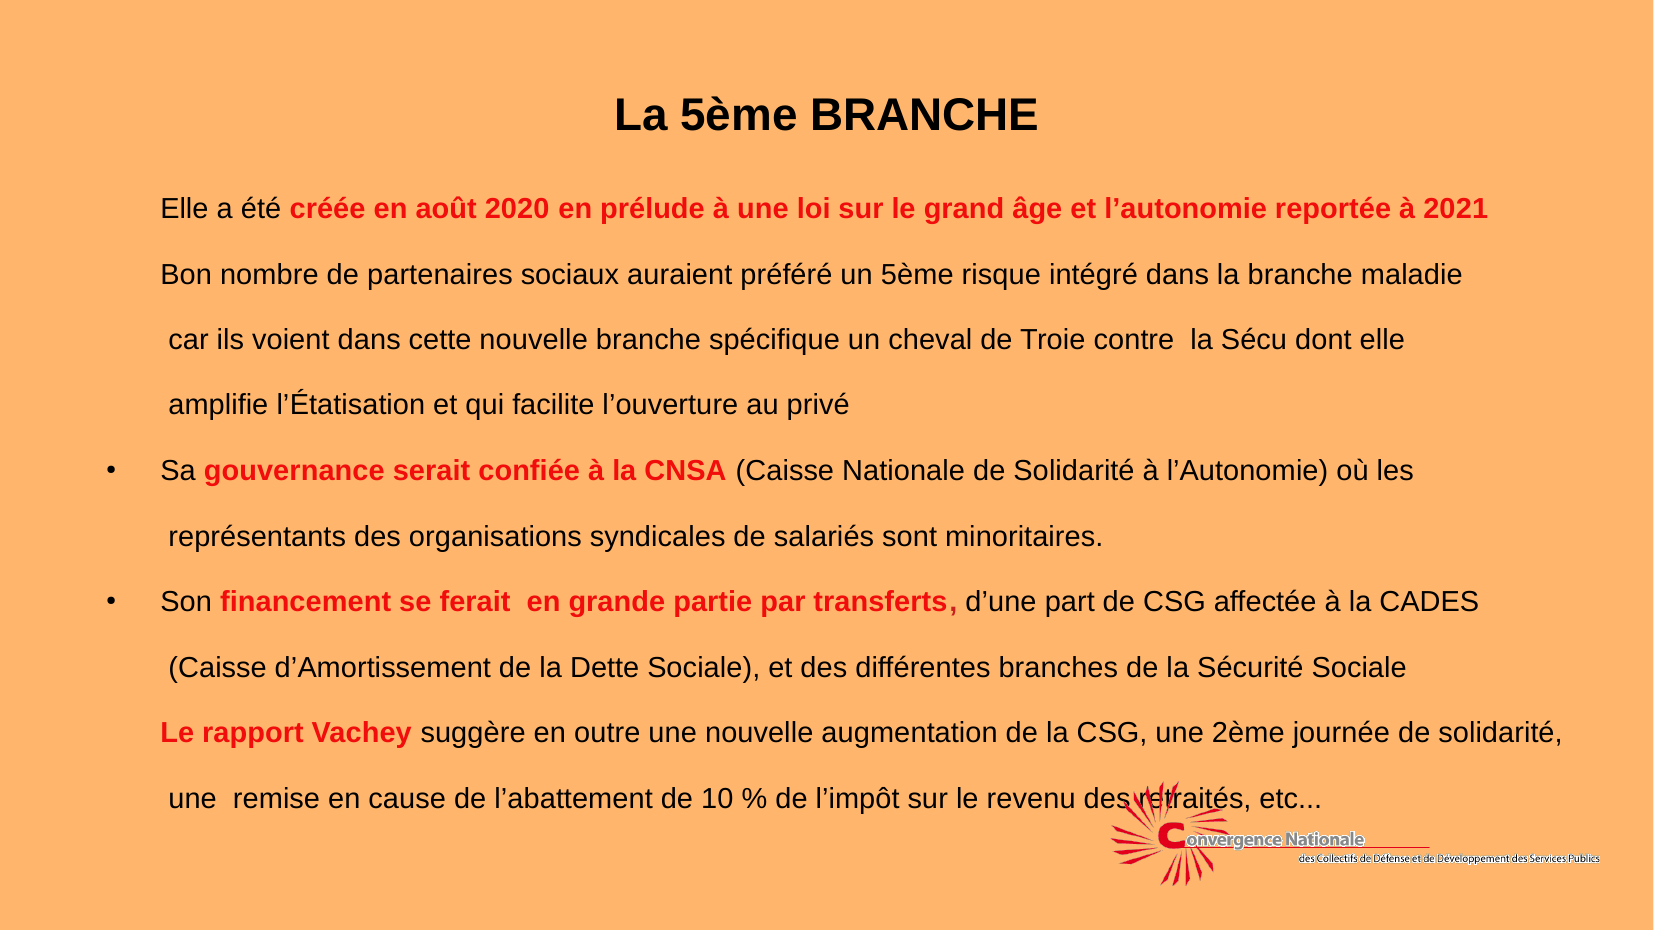

# La 5ème BRANCHE
Elle a été créée en août 2020 en prélude à une loi sur le grand âge et l’autonomie reportée à 2021
Bon nombre de partenaires sociaux auraient préféré un 5ème risque intégré dans la branche maladie
 car ils voient dans cette nouvelle branche spécifique un cheval de Troie contre la Sécu dont elle
 amplifie l’Étatisation et qui facilite l’ouverture au privé
Sa gouvernance serait confiée à la CNSA (Caisse Nationale de Solidarité à l’Autonomie) où les
 représentants des organisations syndicales de salariés sont minoritaires.
Son financement se ferait en grande partie par transferts, d’une part de CSG affectée à la CADES
 (Caisse d’Amortissement de la Dette Sociale), et des différentes branches de la Sécurité Sociale
Le rapport Vachey suggère en outre une nouvelle augmentation de la CSG, une 2ème journée de solidarité,
 une remise en cause de l’abattement de 10 % de l’impôt sur le revenu des retraités, etc...